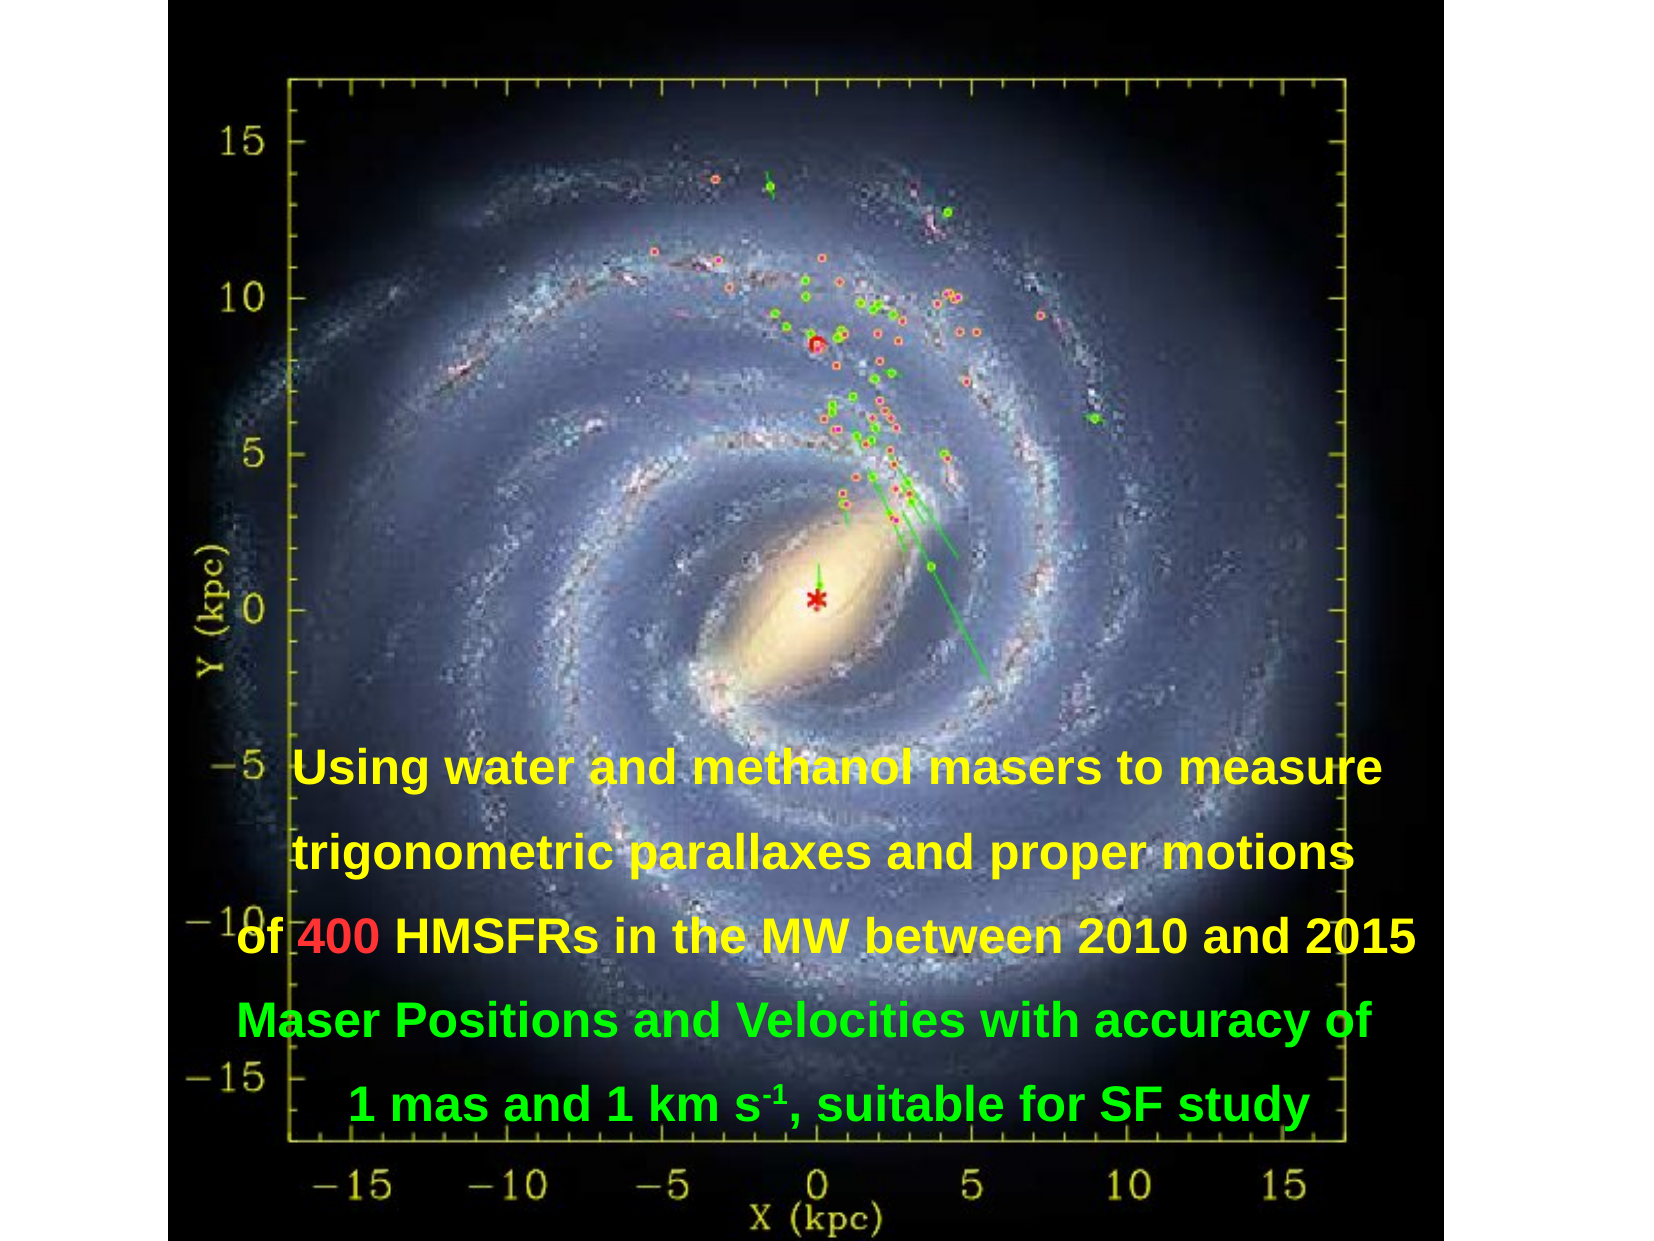

Using water and methanol masers to measure
 trigonometric parallaxes and proper motions
of 400 HMSFRs in the MW between 2010 and 2015
Maser Positions and Velocities with accuracy of
 1 mas and 1 km s-1, suitable for SF study